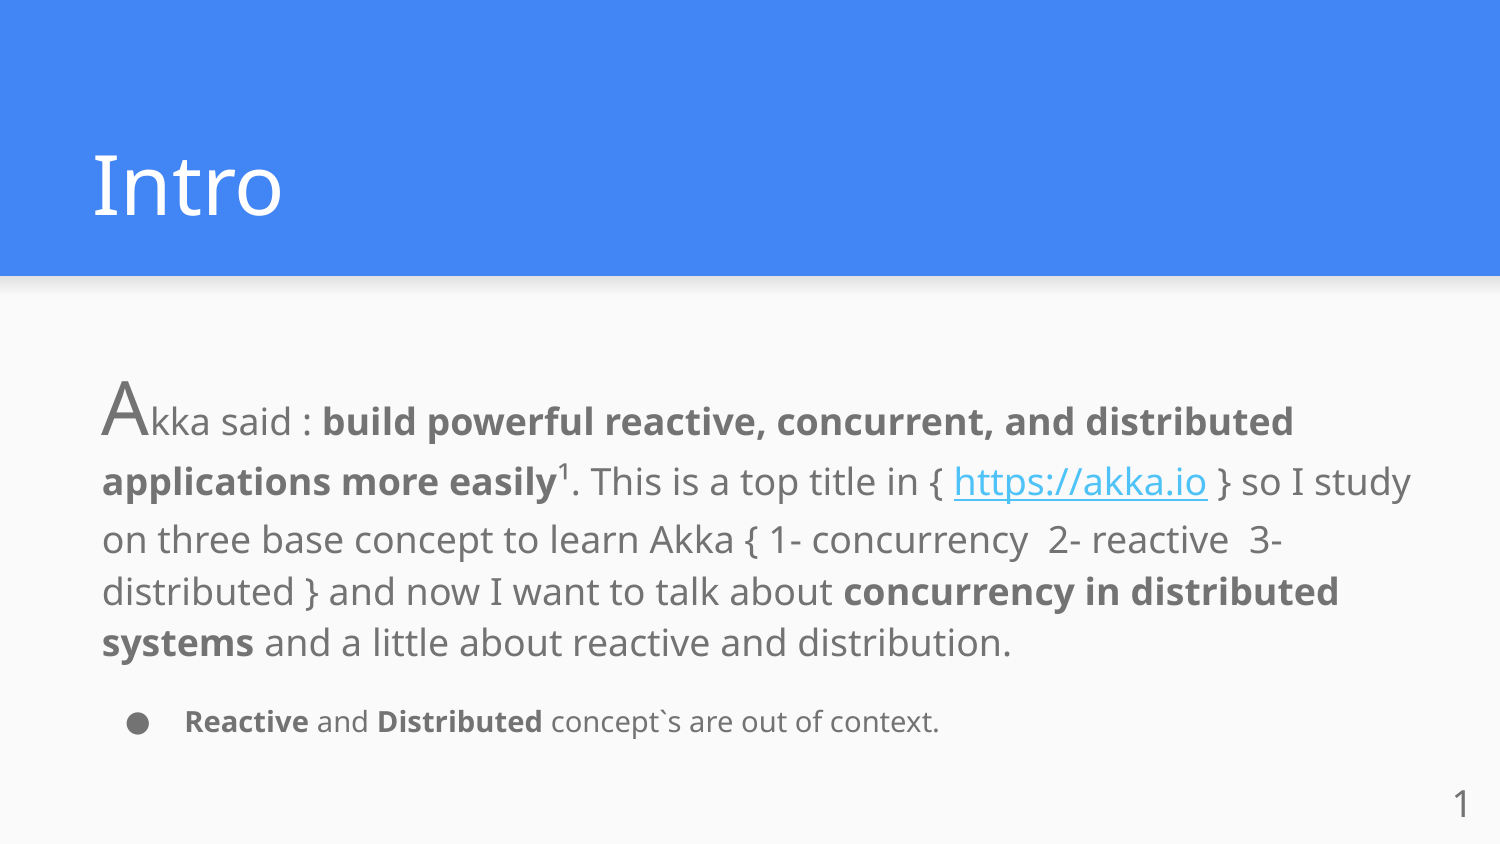

# Intro
Akka said : build powerful reactive, concurrent, and distributed applications more easily¹. This is a top title in { https://akka.io } so I study on three base concept to learn Akka { 1- concurrency 2- reactive 3- distributed } and now I want to talk about concurrency in distributed systems and a little about reactive and distribution.
 Reactive and Distributed concept`s are out of context.
1